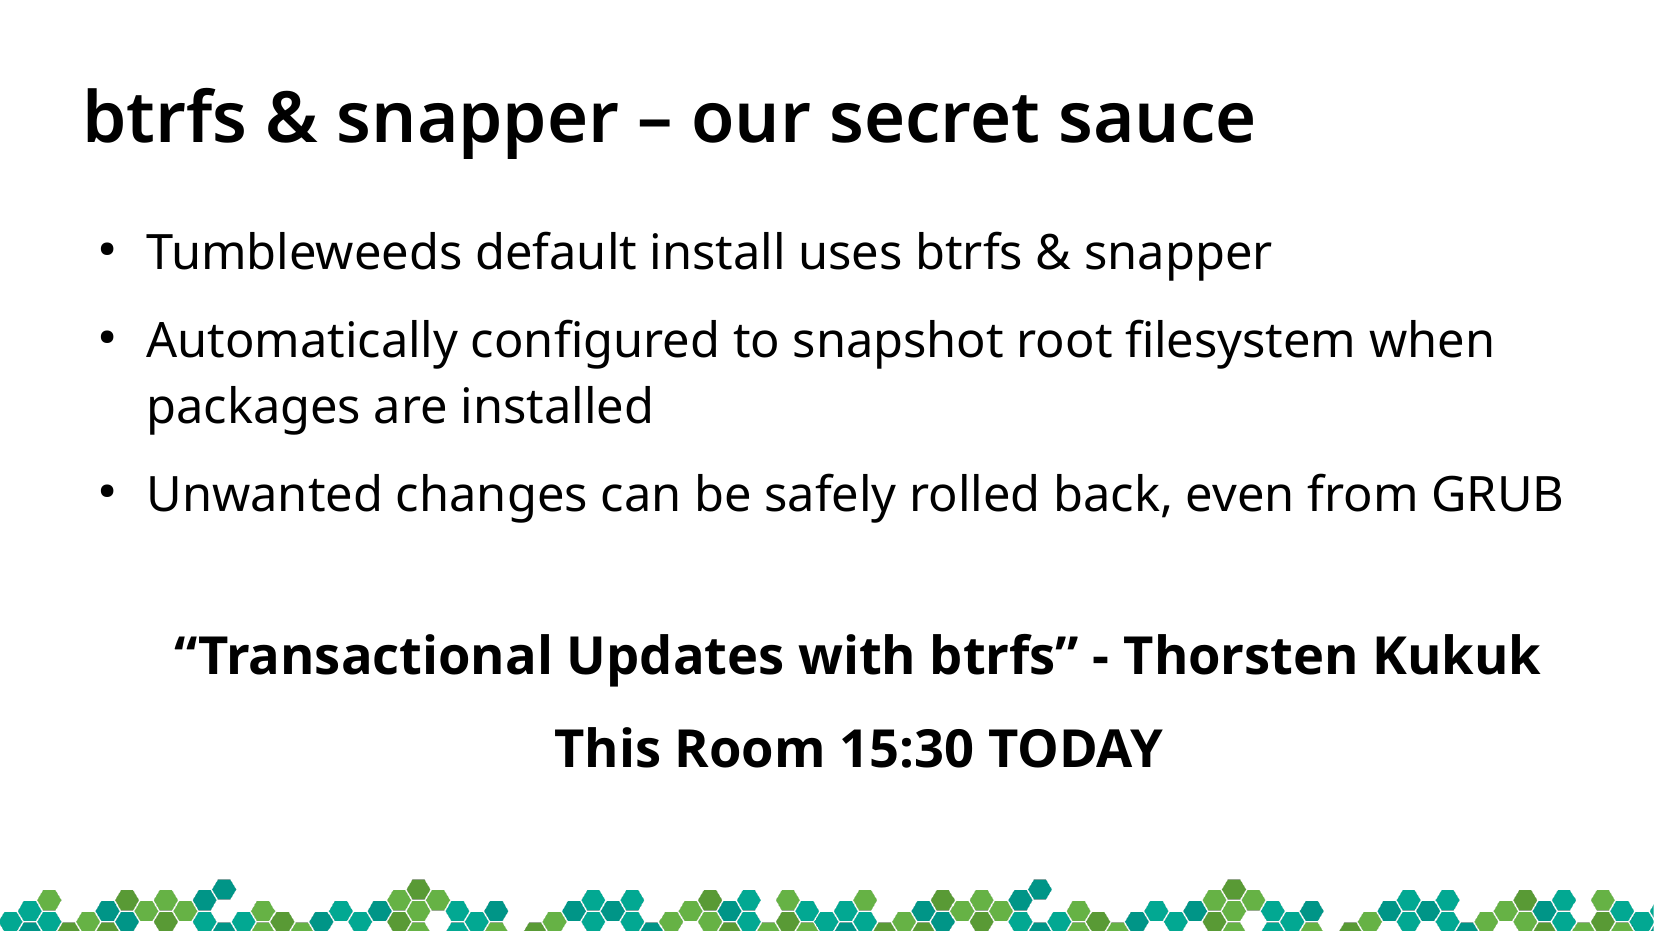

# btrfs & snapper – our secret sauce
Tumbleweeds default install uses btrfs & snapper
Automatically configured to snapshot root filesystem when packages are installed
Unwanted changes can be safely rolled back, even from GRUB
“Transactional Updates with btrfs” - Thorsten Kukuk
This Room 15:30 TODAY